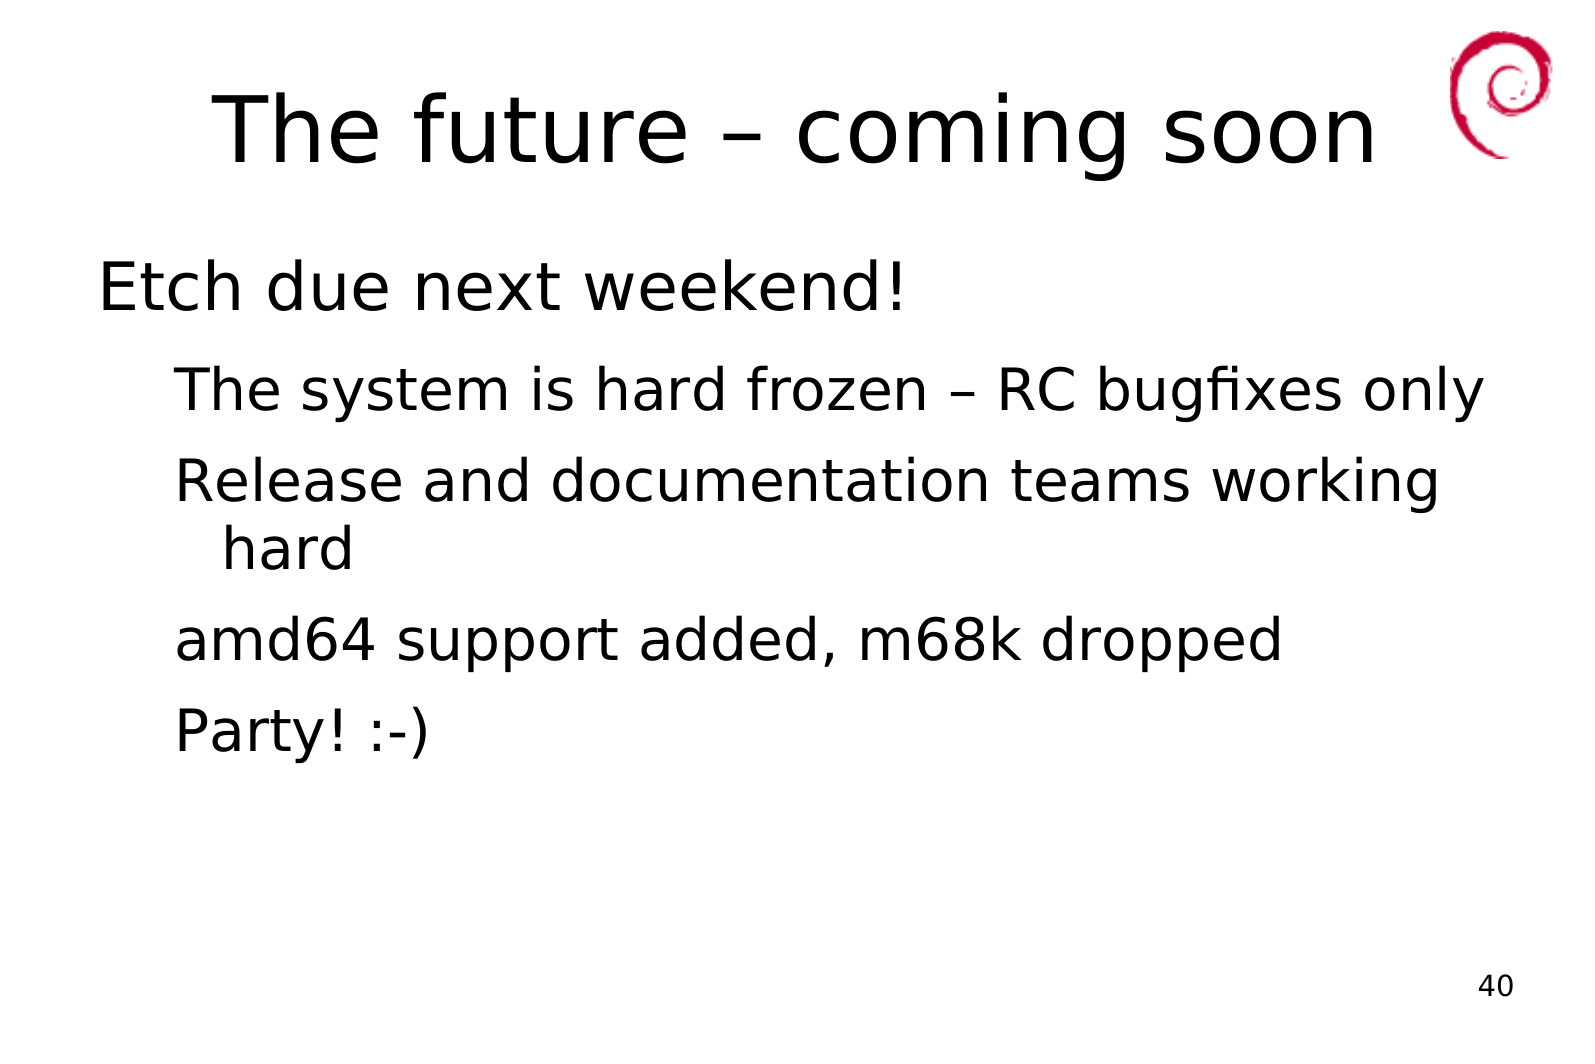

# The future – coming soon
Etch due next weekend!
The system is hard frozen – RC bugfixes only
Release and documentation teams working hard
amd64 support added, m68k dropped
Party! :-)
40